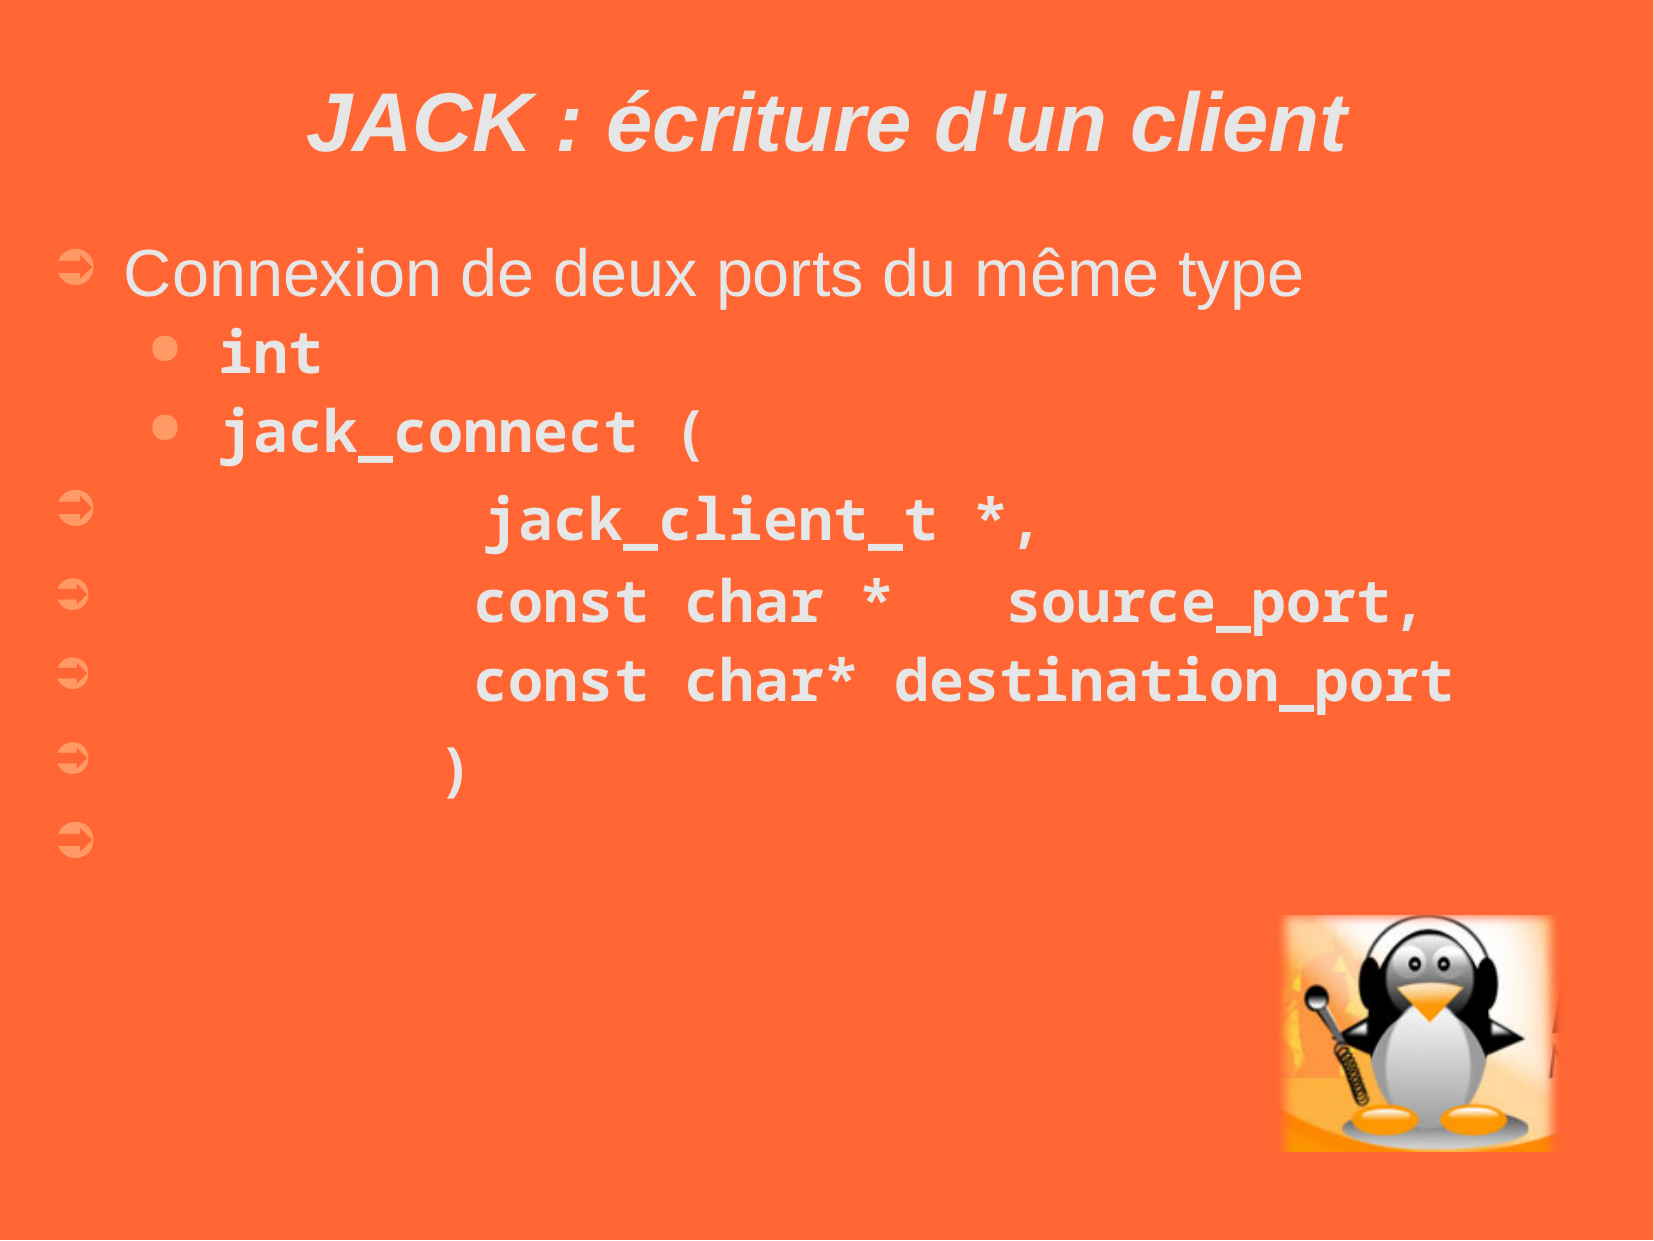

# JACK : écriture d'un client
Connexion de deux ports du même type
int
jack_connect (
 jack_client_t *,
 const char * 	source_port,
 const char* destination_port
 )